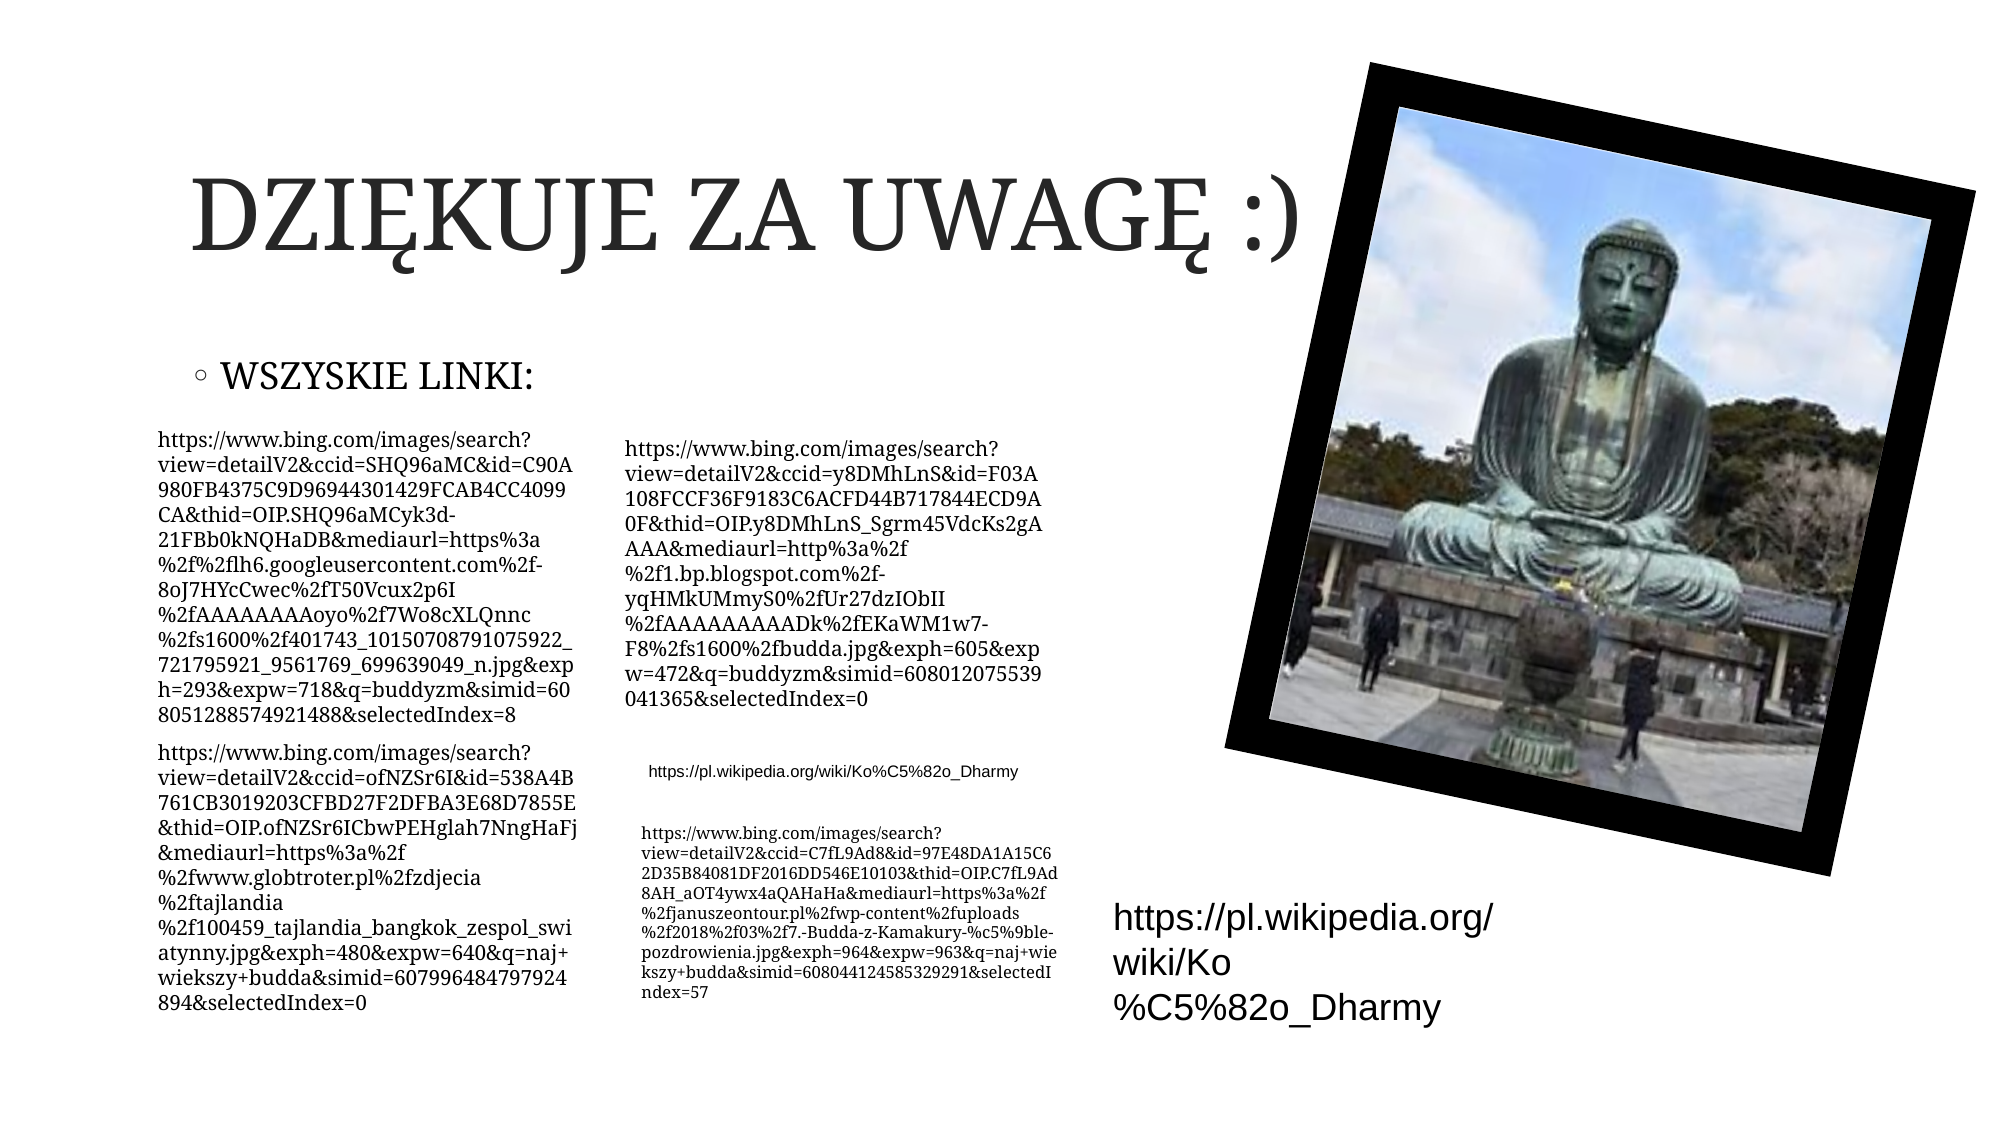

# DZIĘKUJE ZA UWAGĘ :)
WSZYSKIE LINKI:
https://www.bing.com/images/search?view=detailV2&ccid=SHQ96aMC&id=C90A980FB4375C9D96944301429FCAB4CC4099CA&thid=OIP.SHQ96aMCyk3d-21FBb0kNQHaDB&mediaurl=https%3a%2f%2flh6.googleusercontent.com%2f-8oJ7HYcCwec%2fT50Vcux2p6I%2fAAAAAAAAoyo%2f7Wo8cXLQnnc%2fs1600%2f401743_10150708791075922_721795921_9561769_699639049_n.jpg&exph=293&expw=718&q=buddyzm&simid=608051288574921488&selectedIndex=8
https://www.bing.com/images/search?view=detailV2&ccid=y8DMhLnS&id=F03A108FCCF36F9183C6ACFD44B717844ECD9A0F&thid=OIP.y8DMhLnS_Sgrm45VdcKs2gAAAA&mediaurl=http%3a%2f%2f1.bp.blogspot.com%2f-yqHMkUMmyS0%2fUr27dzIObII%2fAAAAAAAAADk%2fEKaWM1w7-F8%2fs1600%2fbudda.jpg&exph=605&expw=472&q=buddyzm&simid=608012075539041365&selectedIndex=0​
https://www.bing.com/images/search?view=detailV2&ccid=ofNZSr6I&id=538A4B761CB3019203CFBD27F2DFBA3E68D7855E&thid=OIP.ofNZSr6ICbwPEHglah7NngHaFj&mediaurl=https%3a%2f%2fwww.globtroter.pl%2fzdjecia%2ftajlandia%2f100459_tajlandia_bangkok_zespol_swiatynny.jpg&exph=480&expw=640&q=naj+wiekszy+budda&simid=607996484797924894&selectedIndex=0​
https://pl.wikipedia.org/wiki/Ko%C5%82o_Dharmy
https://www.bing.com/images/search?view=detailV2&ccid=C7fL9Ad8&id=97E48DA1A15C62D35B84081DF2016DD546E10103&thid=OIP.C7fL9Ad8AH_aOT4ywx4aQAHaHa&mediaurl=https%3a%2f%2fjanuszeontour.pl%2fwp-content%2fuploads%2f2018%2f03%2f7.-Budda-z-Kamakury-%c5%9ble-pozdrowienia.jpg&exph=964&expw=963&q=naj+wiekszy+budda&simid=608044124585329291&selectedIndex=57
https://pl.wikipedia.org/wiki/Ko%C5%82o_Dharmy​